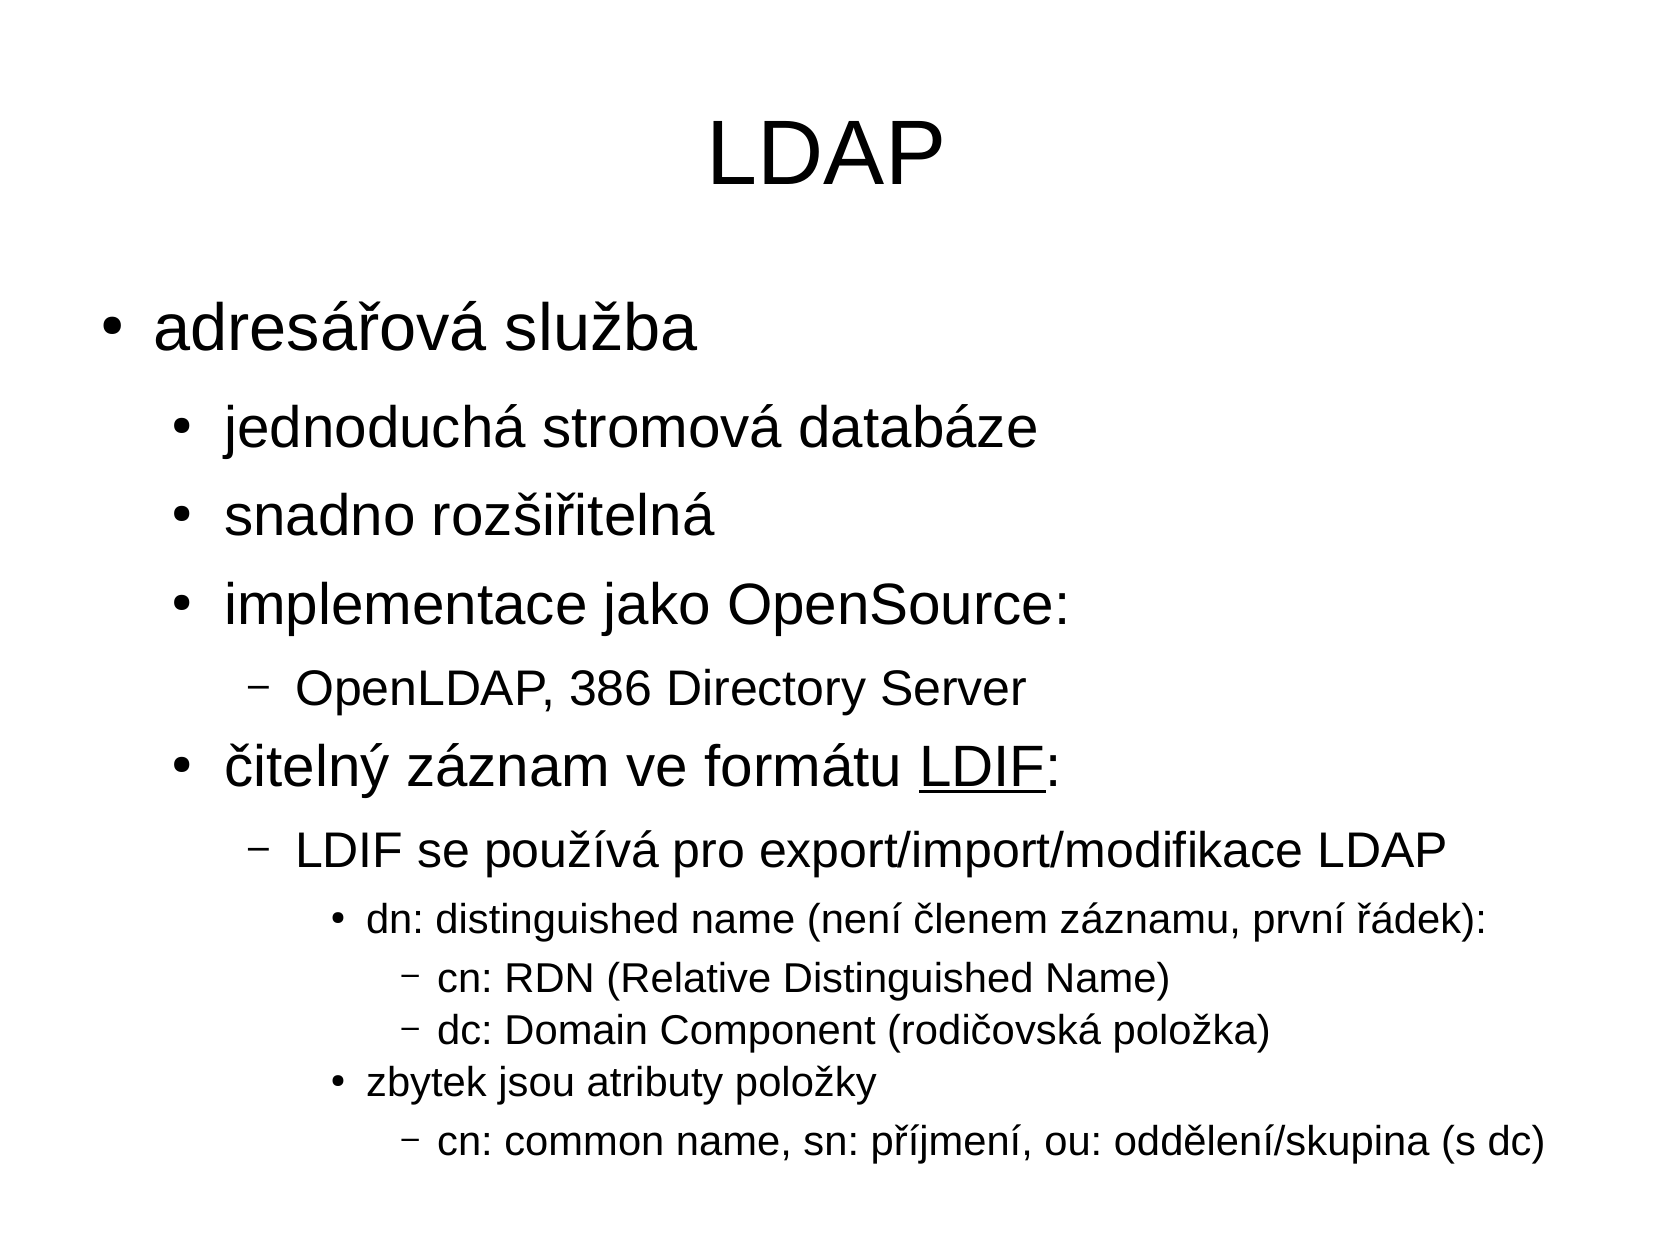

# LDAP
adresářová služba
jednoduchá stromová databáze
snadno rozšiřitelná
implementace jako OpenSource:
OpenLDAP, 386 Directory Server
čitelný záznam ve formátu LDIF:
LDIF se používá pro export/import/modifikace LDAP
dn: distinguished name (není členem záznamu, první řádek):
cn: RDN (Relative Distinguished Name)
dc: Domain Component (rodičovská položka)
zbytek jsou atributy položky
cn: common name, sn: příjmení, ou: oddělení/skupina (s dc)